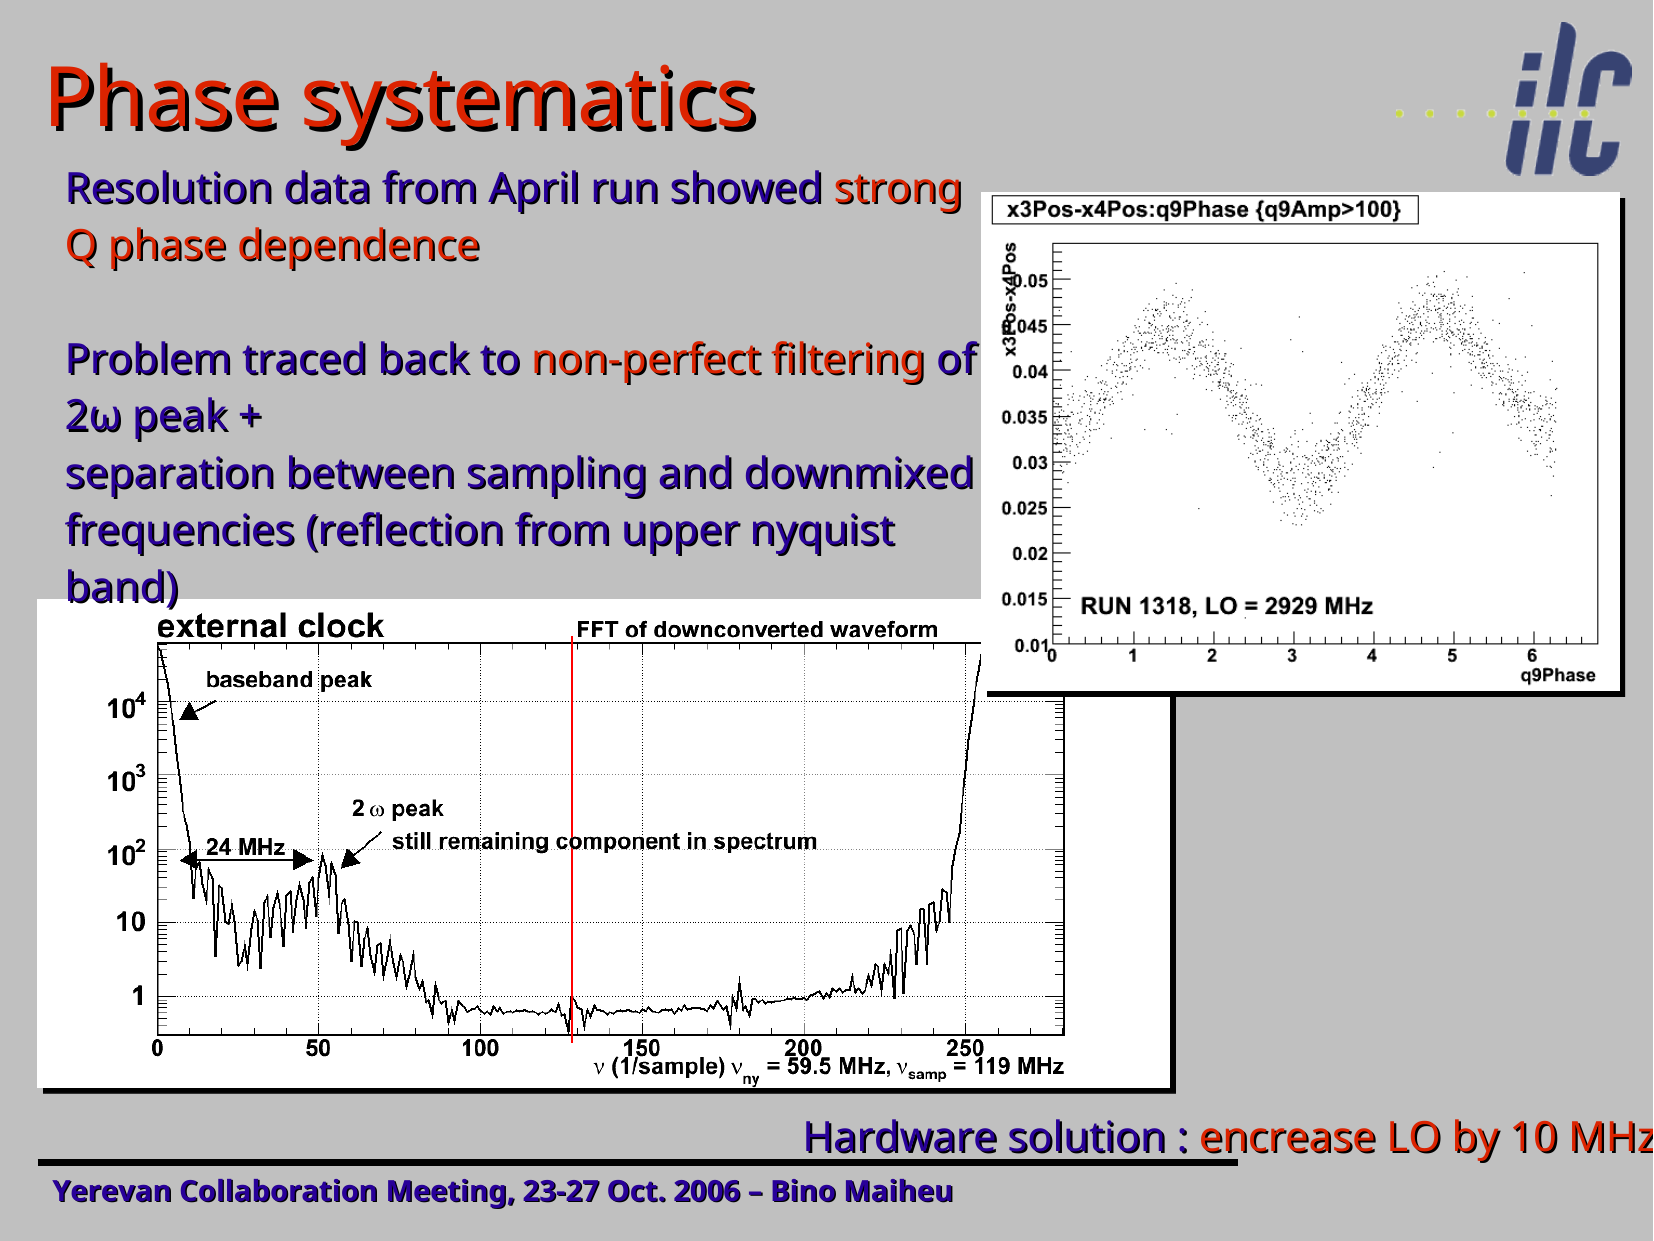

Phase systematics
Resolution data from April run showed strong
Q phase dependence
Problem traced back to non-perfect filtering of
2ω peak +
separation between sampling and downmixed
frequencies (reflection from upper nyquist
band)
Hardware solution : encrease LO by 10 MHz
Yerevan Collaboration Meeting, 23-27 Oct. 2006 – Bino Maiheu